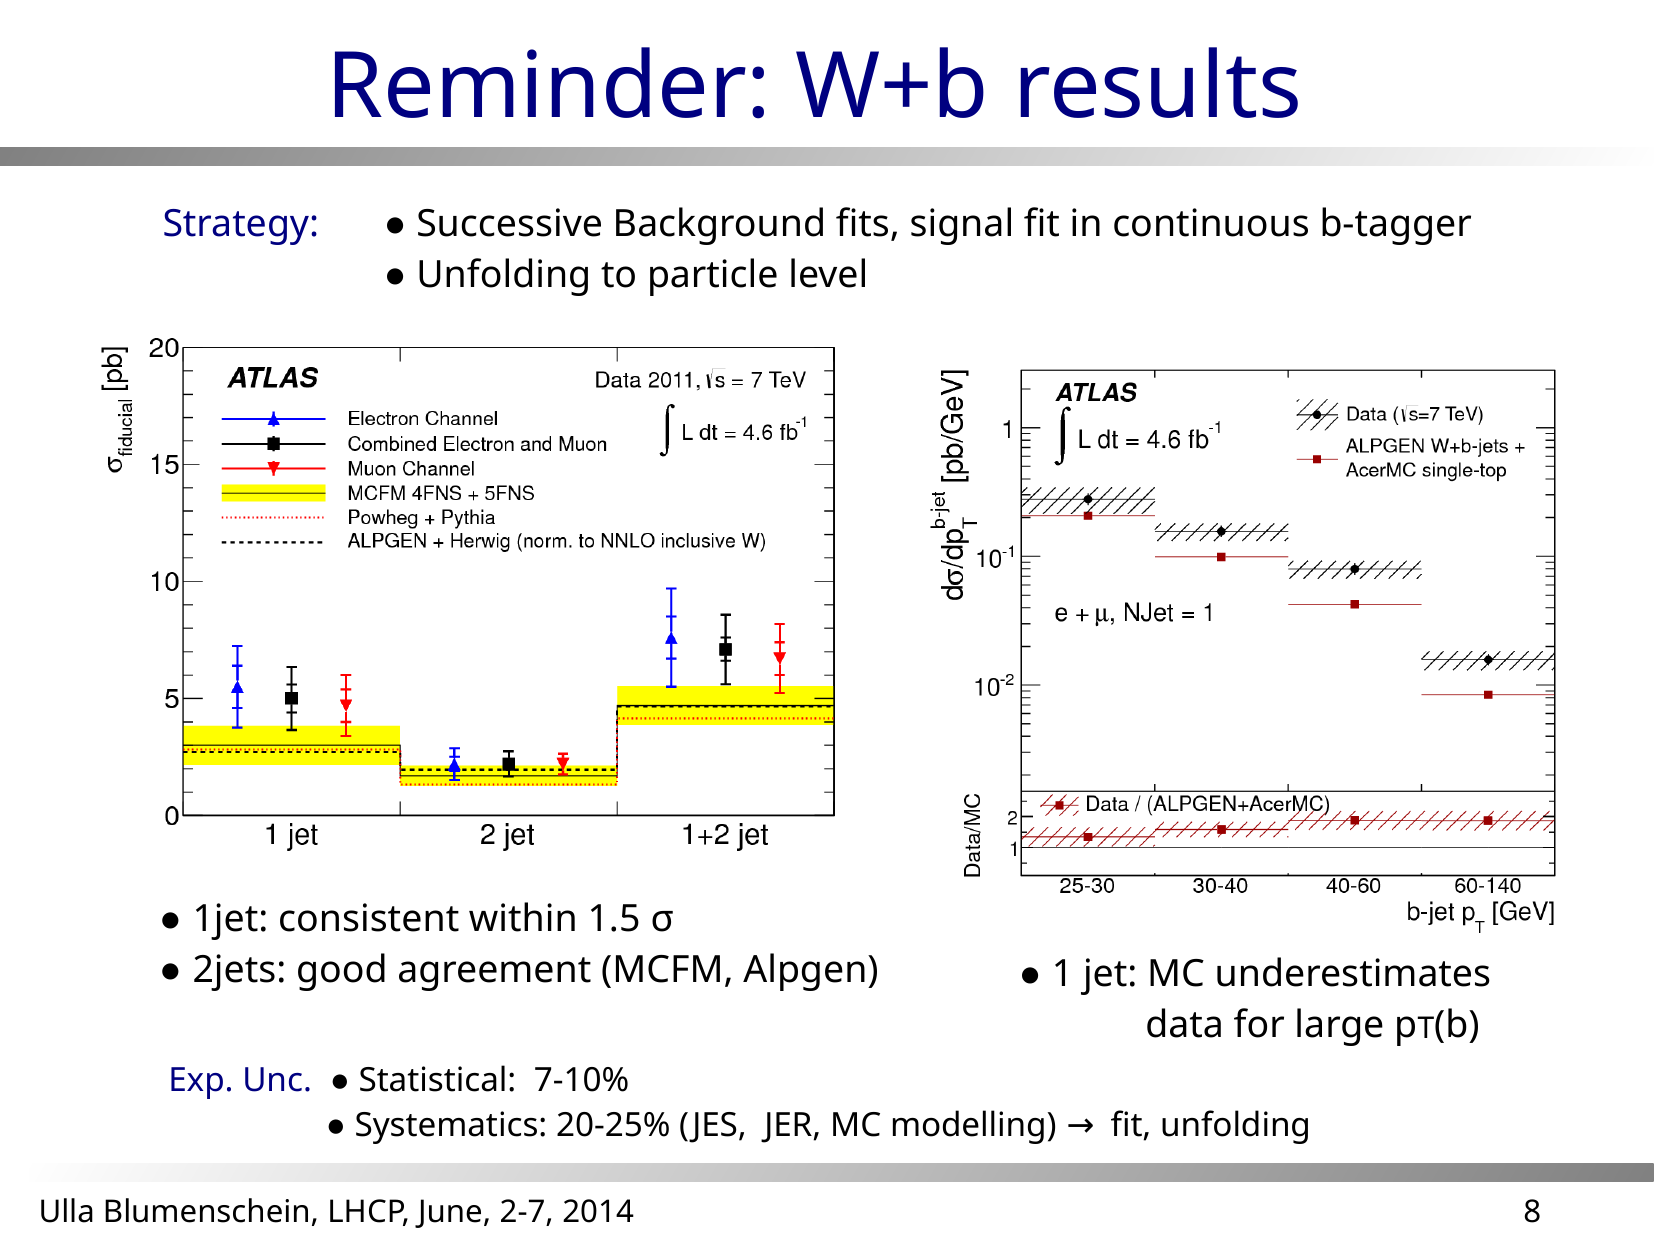

# Reminder: W+b results
Strategy: 	● Successive Background fits, signal fit in continuous b-tagger
 	● Unfolding to particle level
 ● 1jet: consistent within 1.5 σ
 ● 2jets: good agreement (MCFM, Alpgen)
● 1 jet: MC underestimates
 data for large pT(b)
Exp. Unc. ● Statistical: 7-10%
 ● Systematics: 20-25% (JES, JER, MC modelling) → fit, unfolding
Ulla Blumenschein, LHCP, June, 2-7, 2014 8